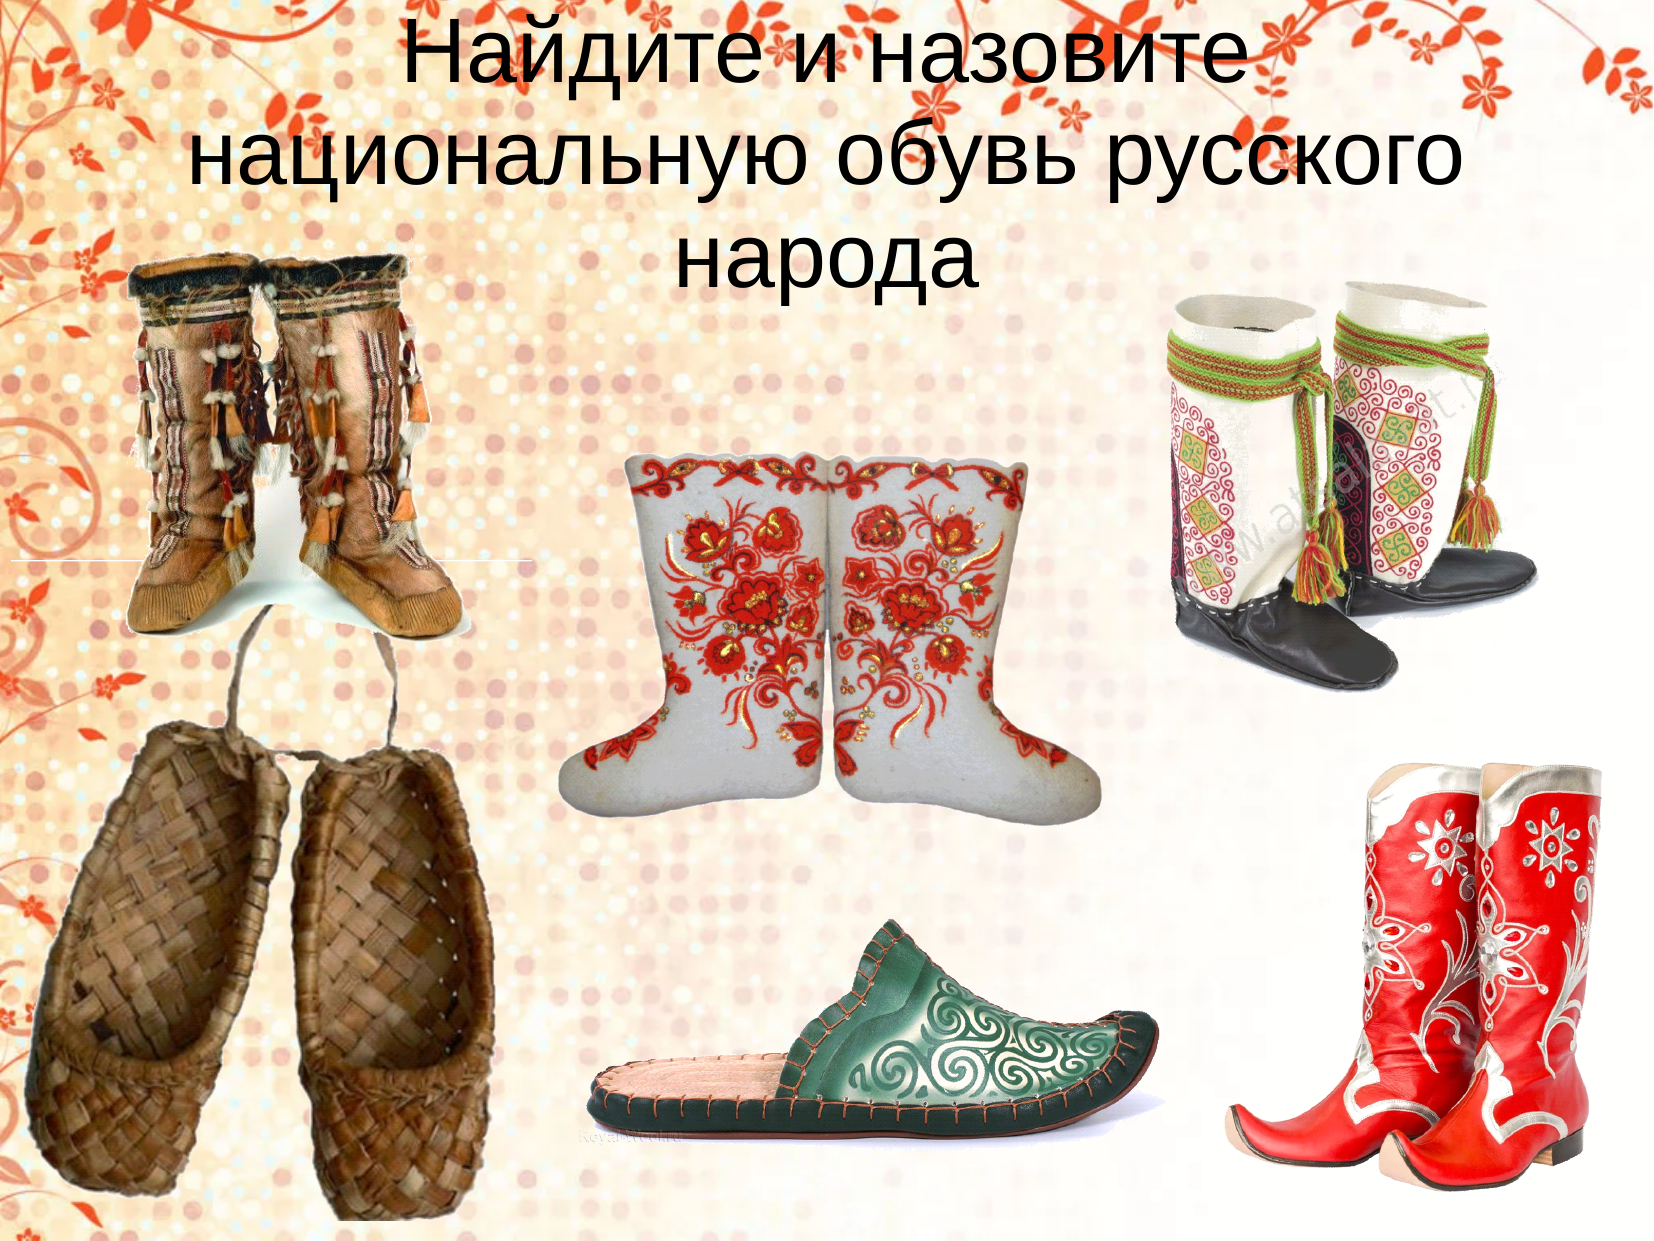

# Найдите и назовите национальную обувь русского народа